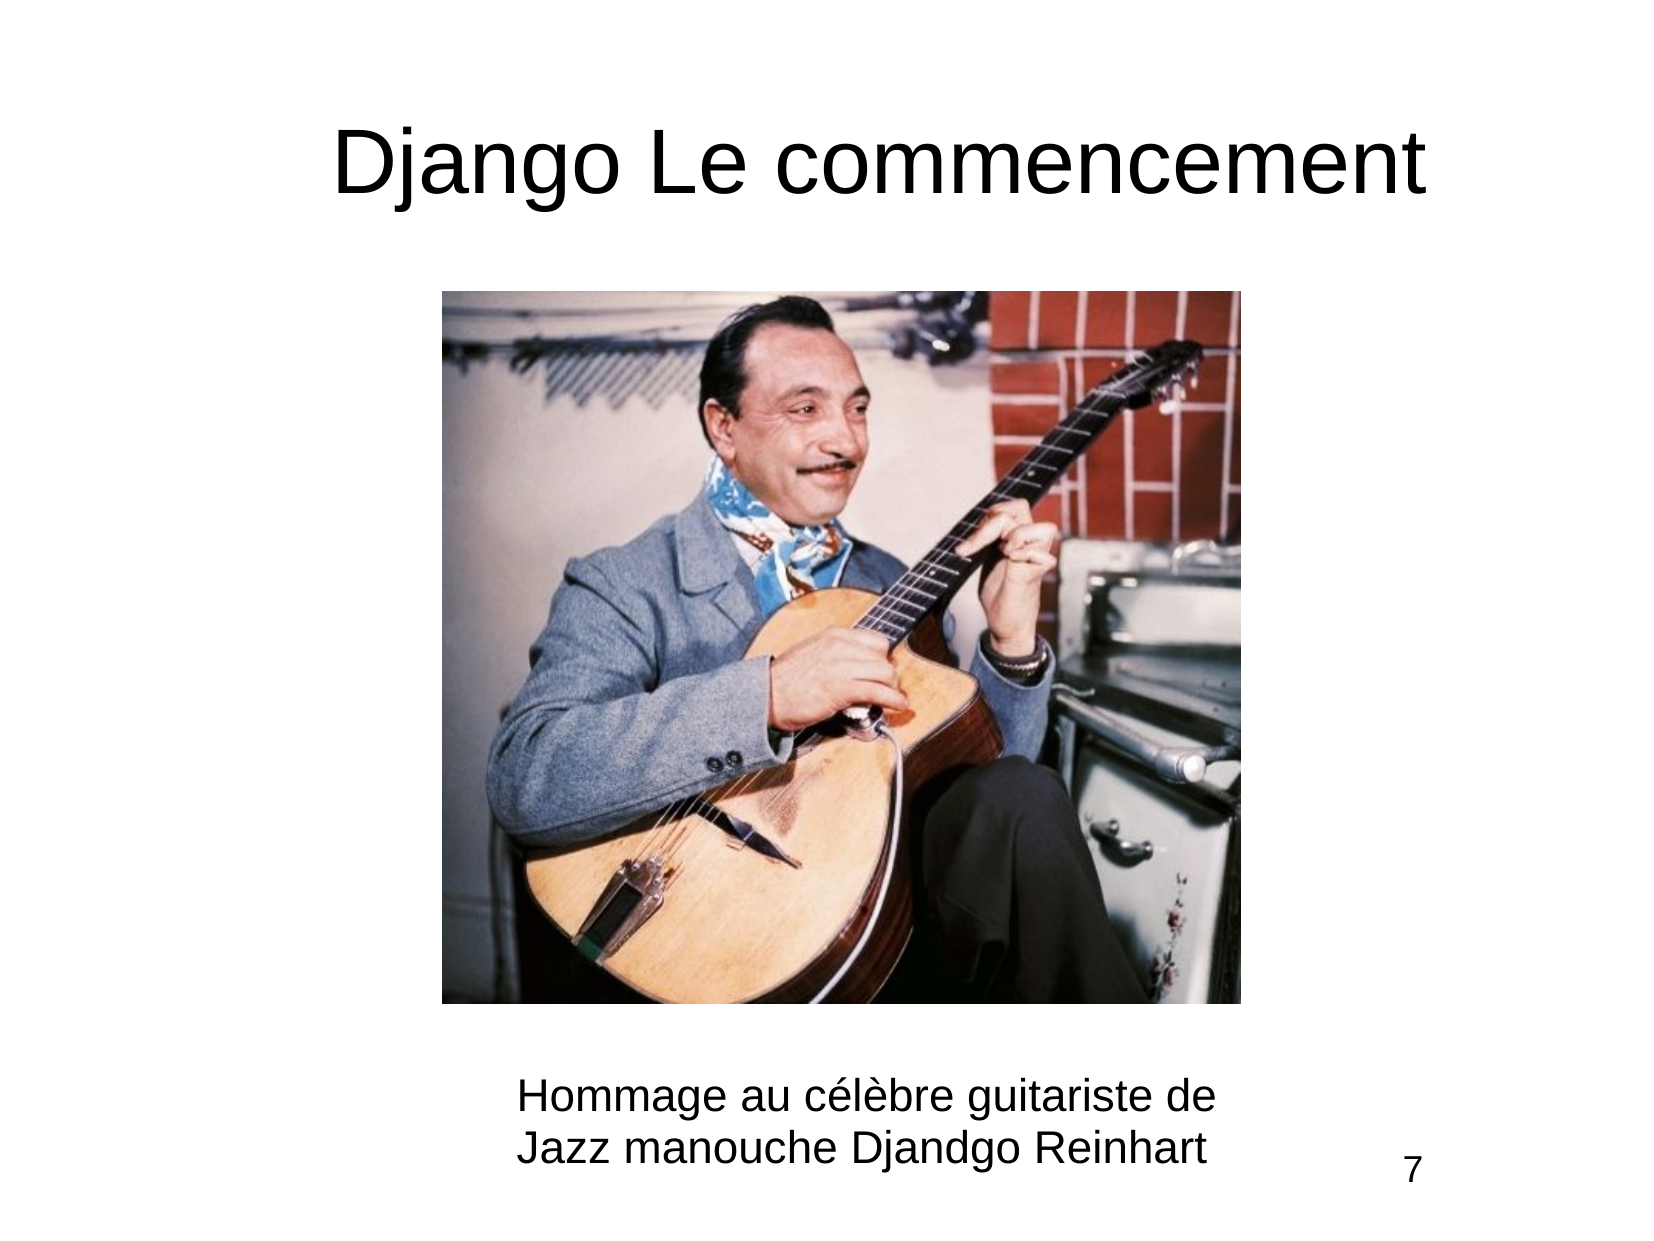

# Django Le commencement
Hommage au célèbre guitariste de
Jazz manouche Djandgo Reinhart